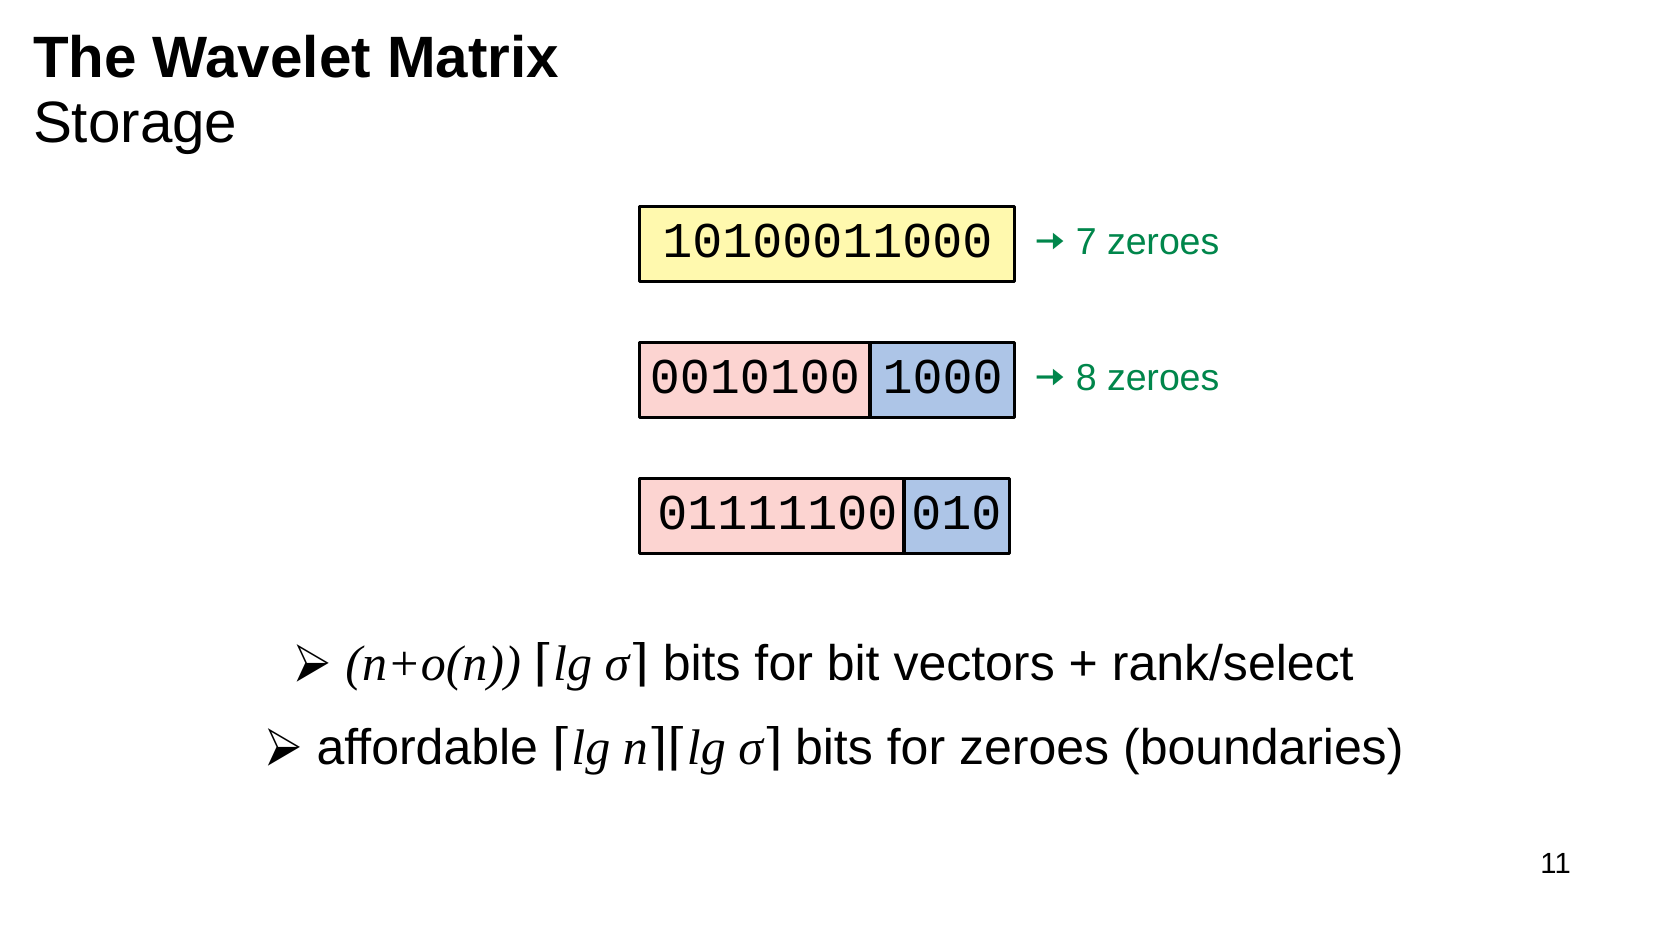

The Wavelet Matrix
Storage
10100011000
🠆 7 zeroes
0010100
1000
🠆 8 zeroes
01111100
010
⮚ (n+o(n)) ⌈lg σ⌉ bits for bit vectors + rank/select
⮚ affordable ⌈lg n⌉⌈lg σ⌉ bits for zeroes (boundaries)
11